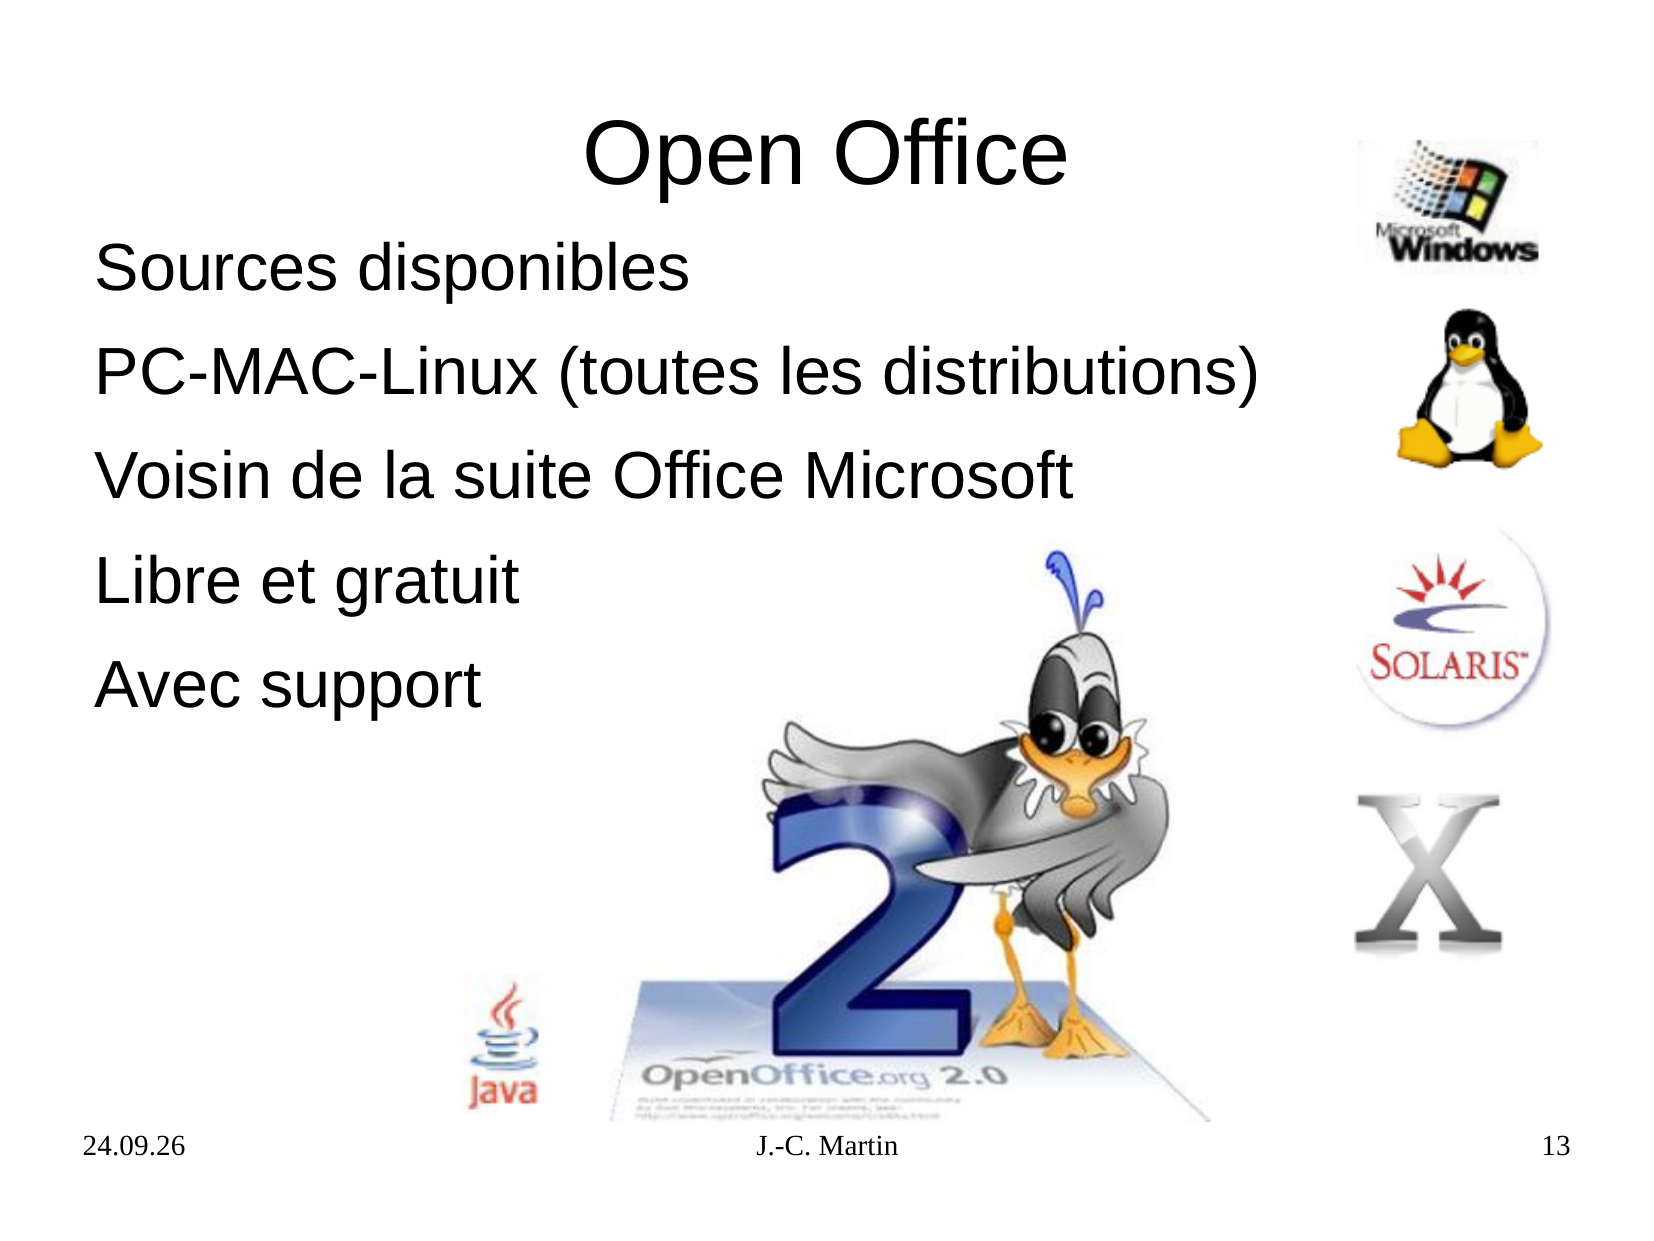

# Open Office
Sources disponibles
PC-MAC-Linux (toutes les distributions)
Voisin de la suite Office Microsoft
Libre et gratuit
Avec support
J.-C. Martin
13